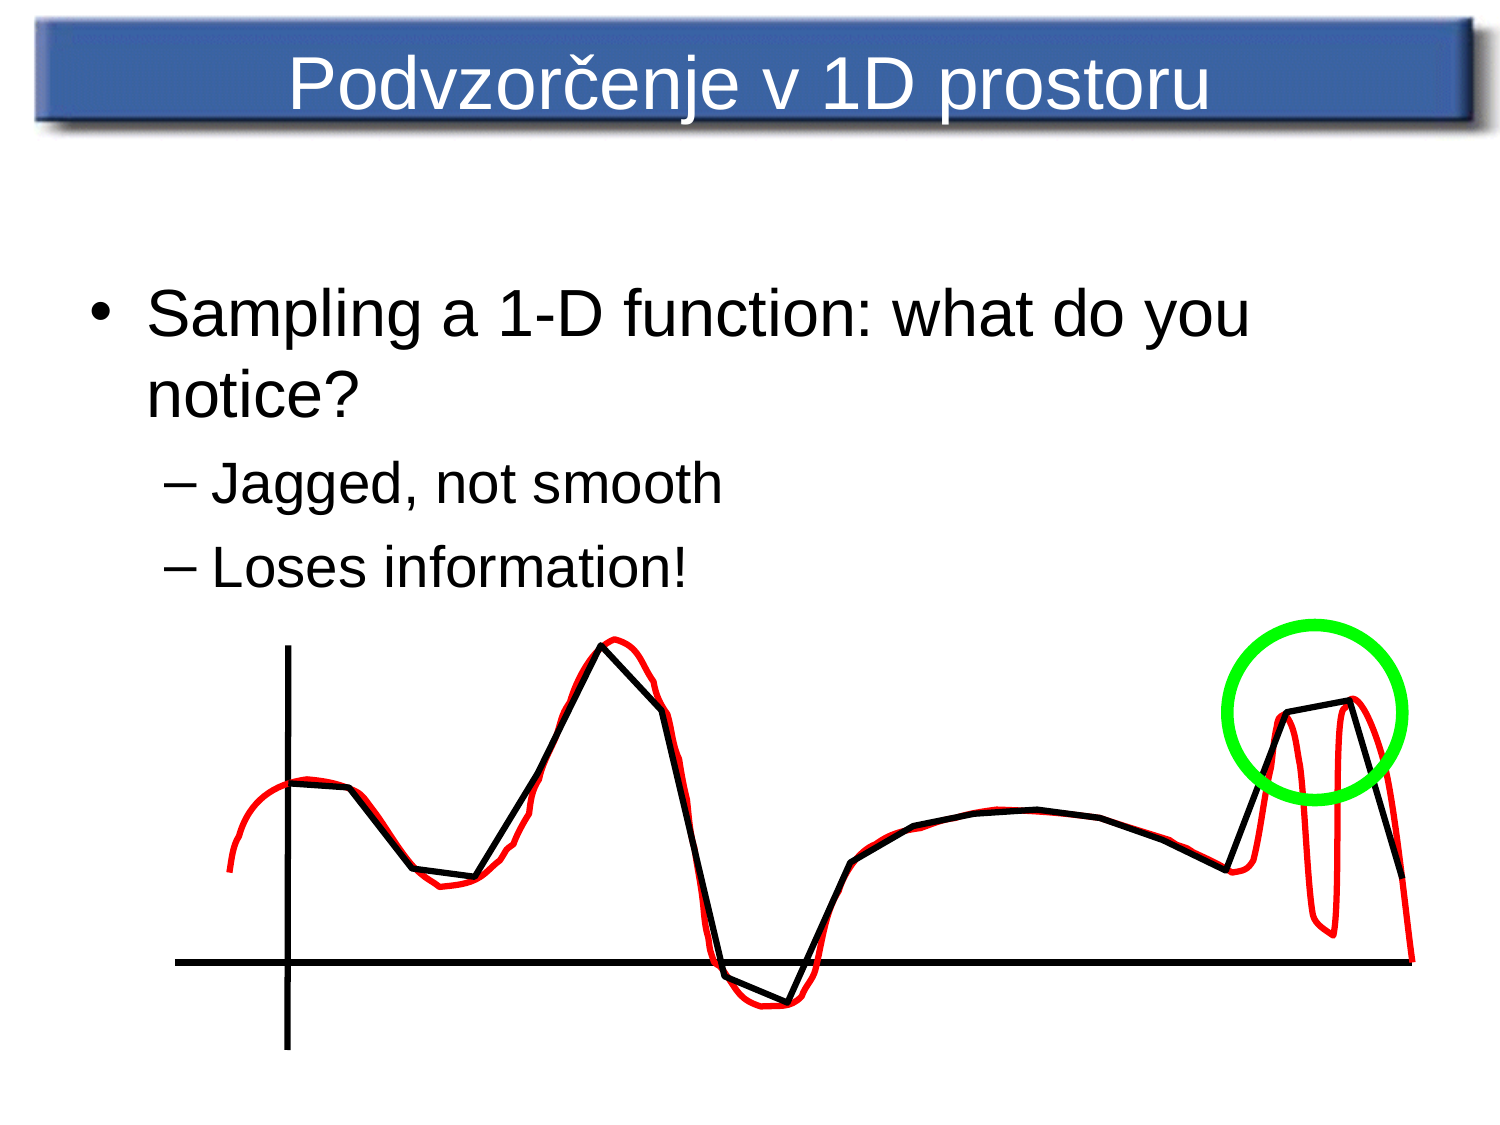

Podvzorčenje v 1D prostoru
# Sampling a 1-D function: what do you notice?
Jagged, not smooth
Loses information!